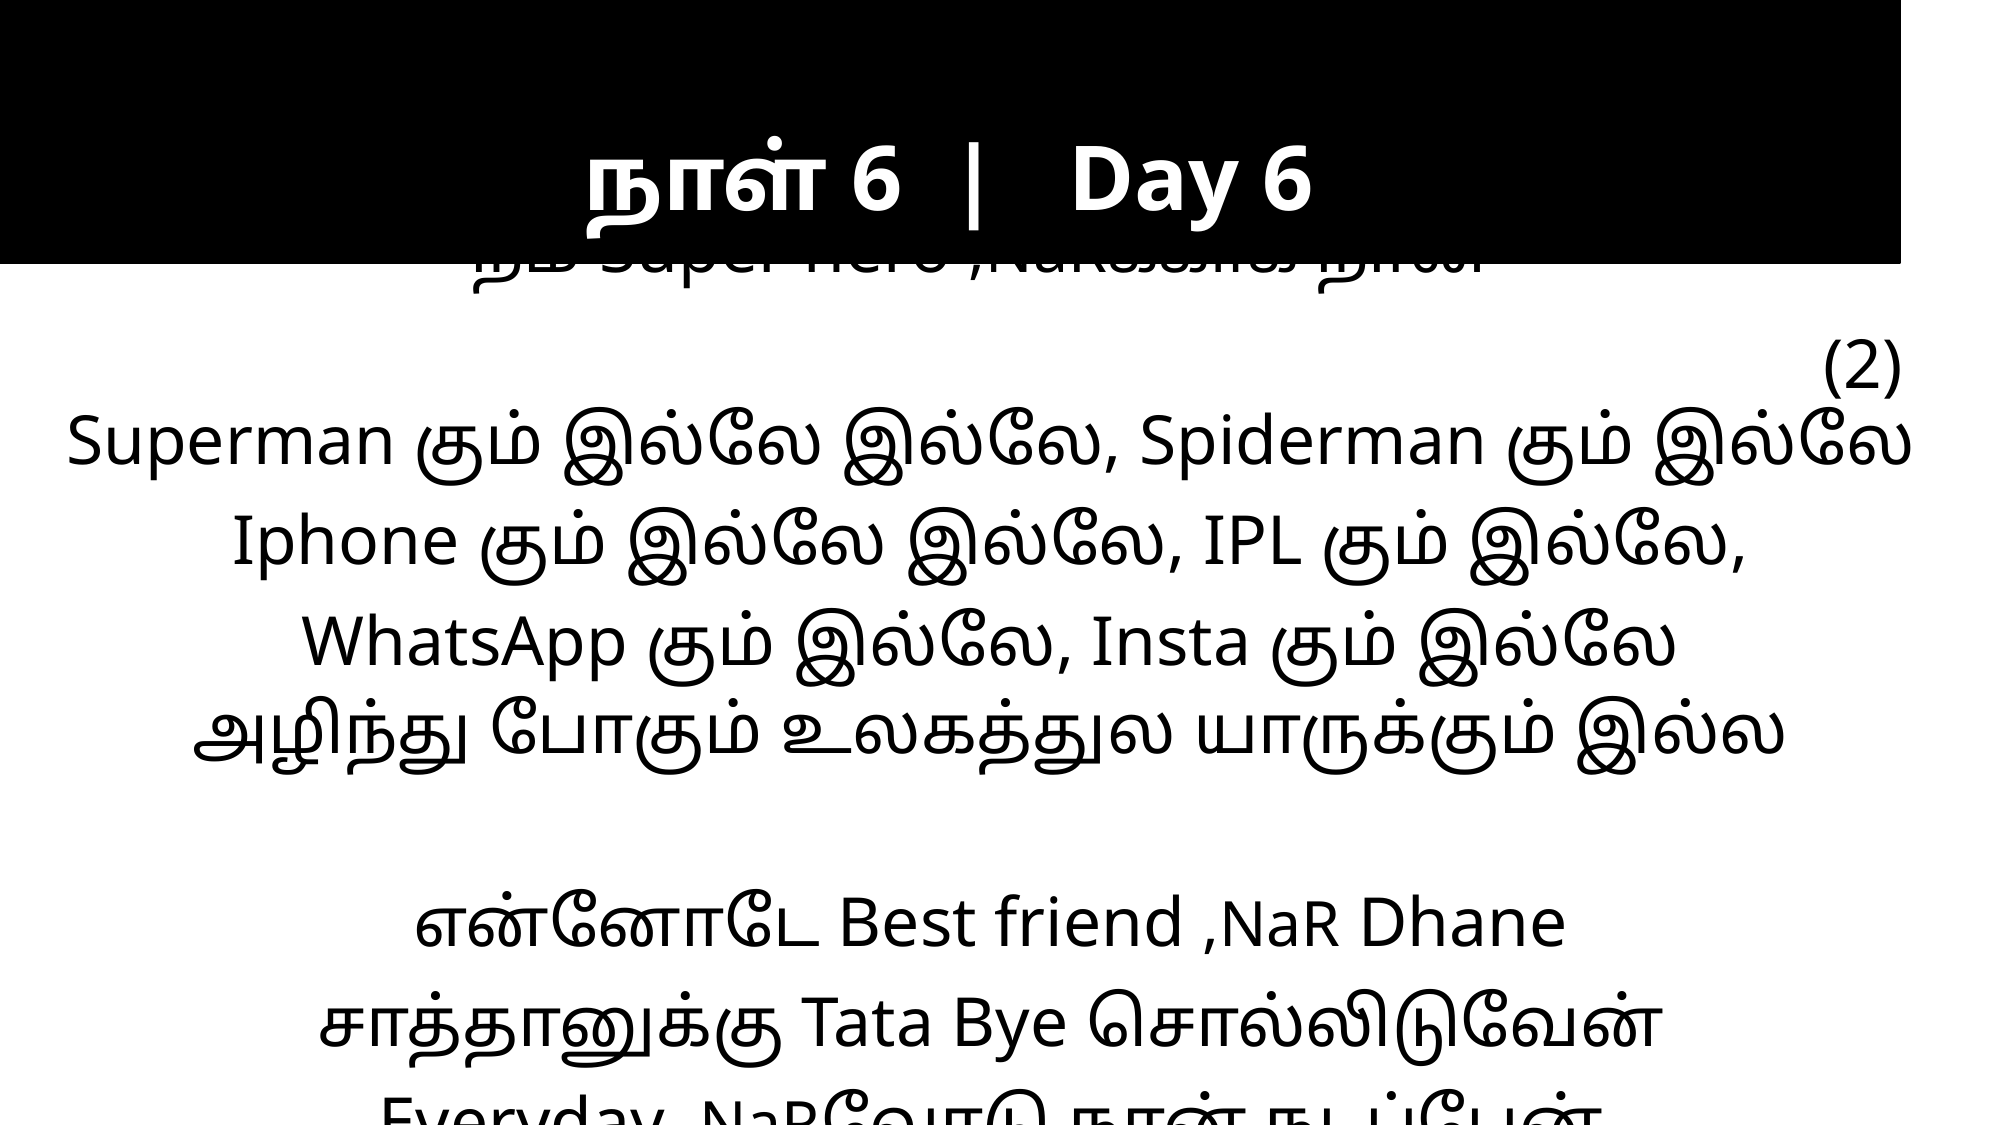

நாள் 6 | Day 6
# Chinna Manushanukkulla
யாருக்காக நீ தம்பி, யாருக்காக நான்
நம் Super hero ,NaRக்காக நான்
Superman கும் இல்லே இல்லே, Spiderman கும் இல்லே
Iphone கும் இல்லே இல்லே, IPL கும் இல்லே,
WhatsApp கும் இல்லே, Insta கும் இல்லே
அழிந்து போகும் உலகத்துல யாருக்கும் இல்ல
என்னோடே Best friend ,NaR Dhane
சாத்தானுக்கு Tata Bye சொல்லிடுவேன்
Everyday ,NaRவோடு நான் நடப்பேன்
என் வாழ்வை mtUf;fha; அர்பணிப்பேன்
(2)